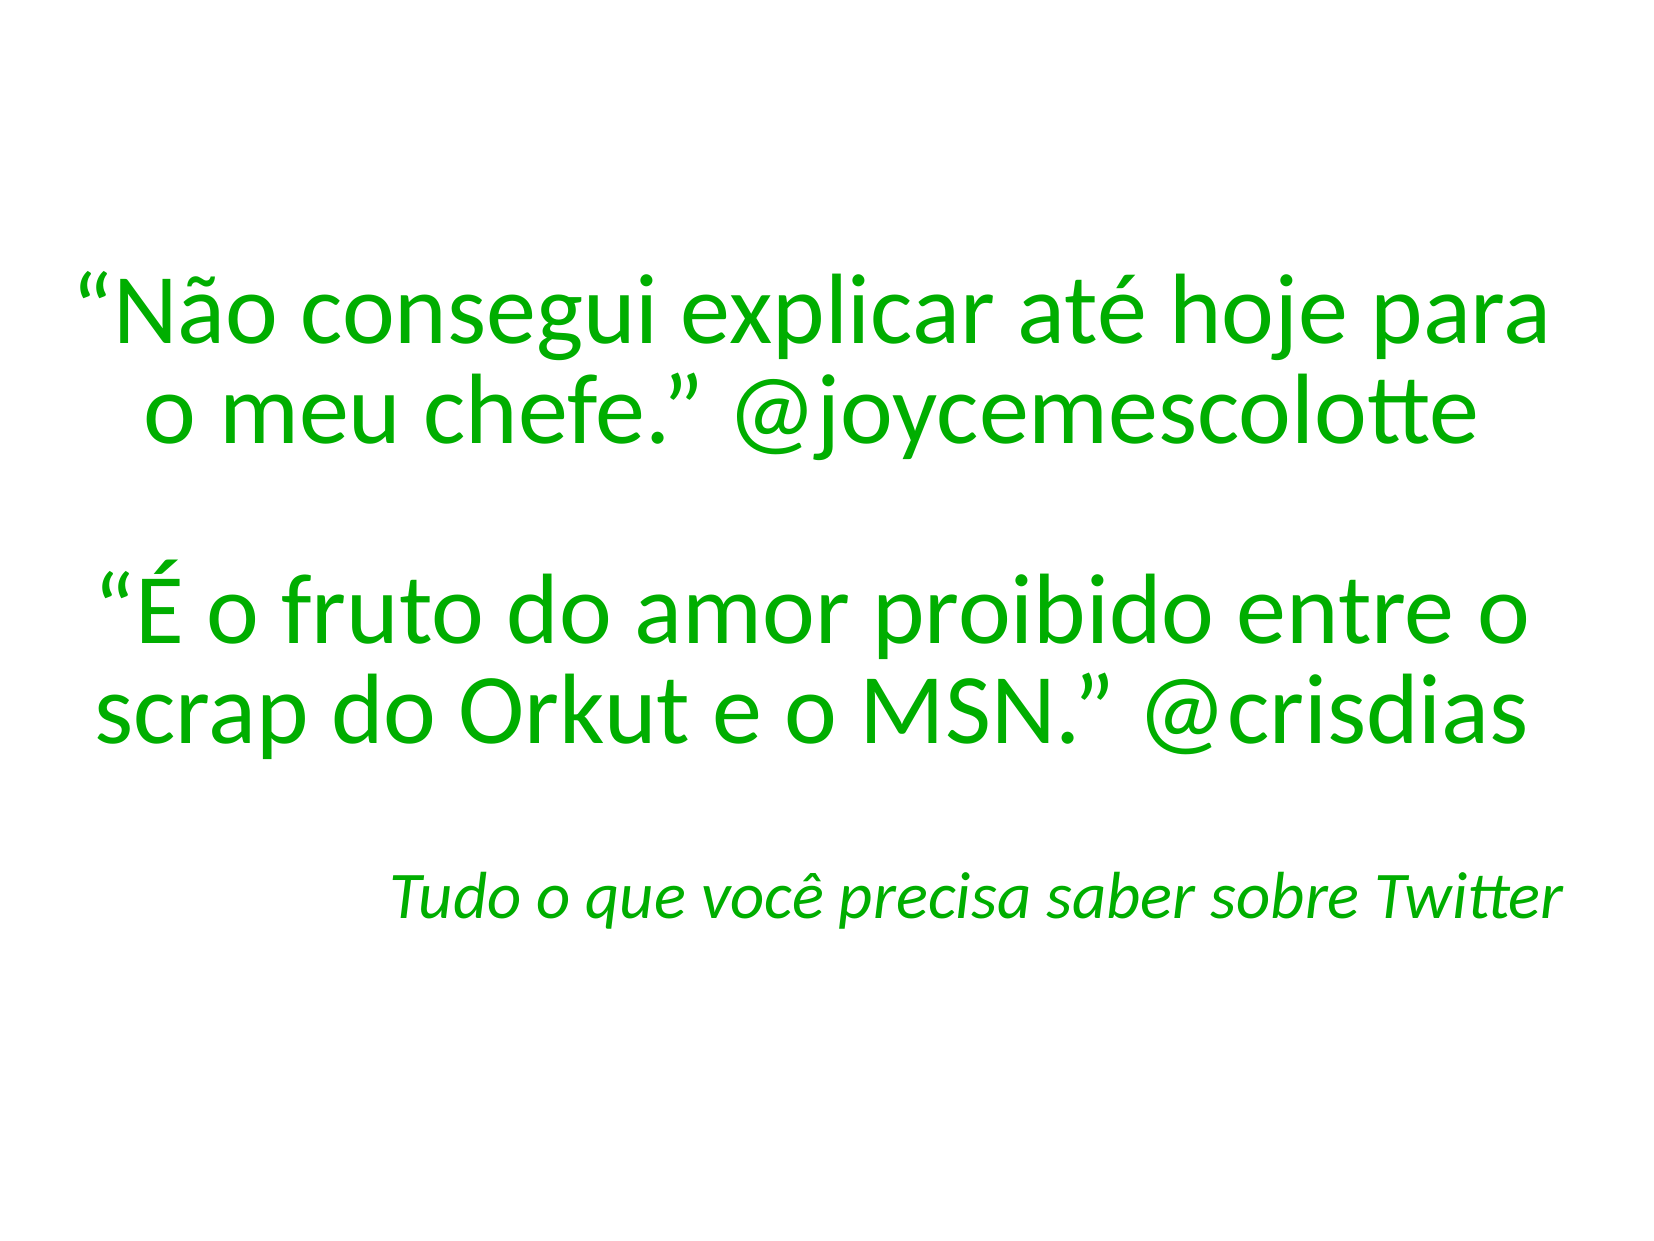

# “Não consegui explicar até hoje para o meu chefe.” @joycemescolotte
“É o fruto do amor proibido entre o scrap do Orkut e o MSN.” @crisdias
Tudo o que você precisa saber sobre Twitter